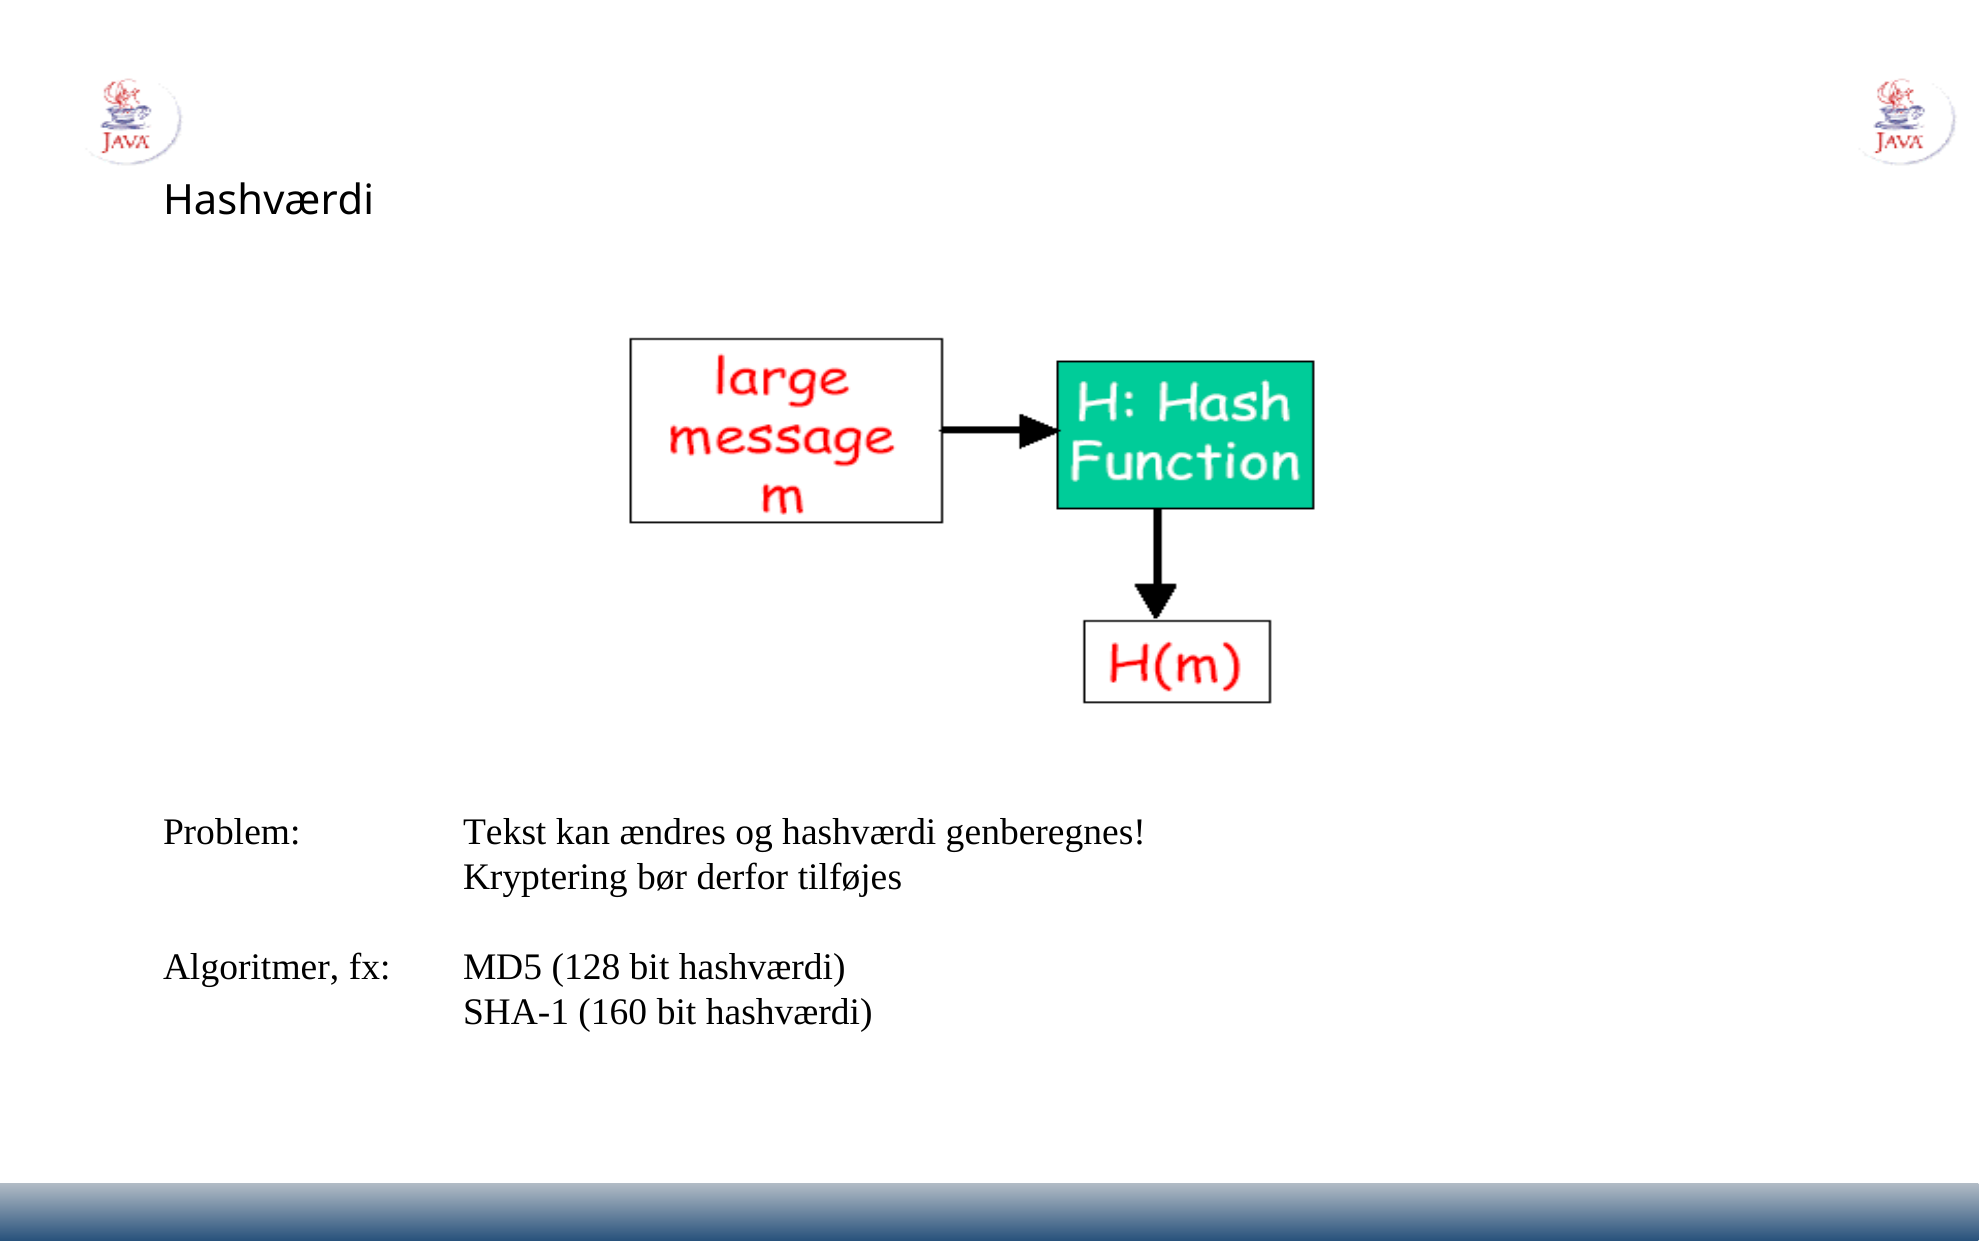

#
Hashværdi
Problem:		Tekst kan ændres og hashværdi genberegnes!
		Kryptering bør derfor tilføjes
Algoritmer, fx:	MD5 (128 bit hashværdi)
		SHA-1 (160 bit hashværdi)